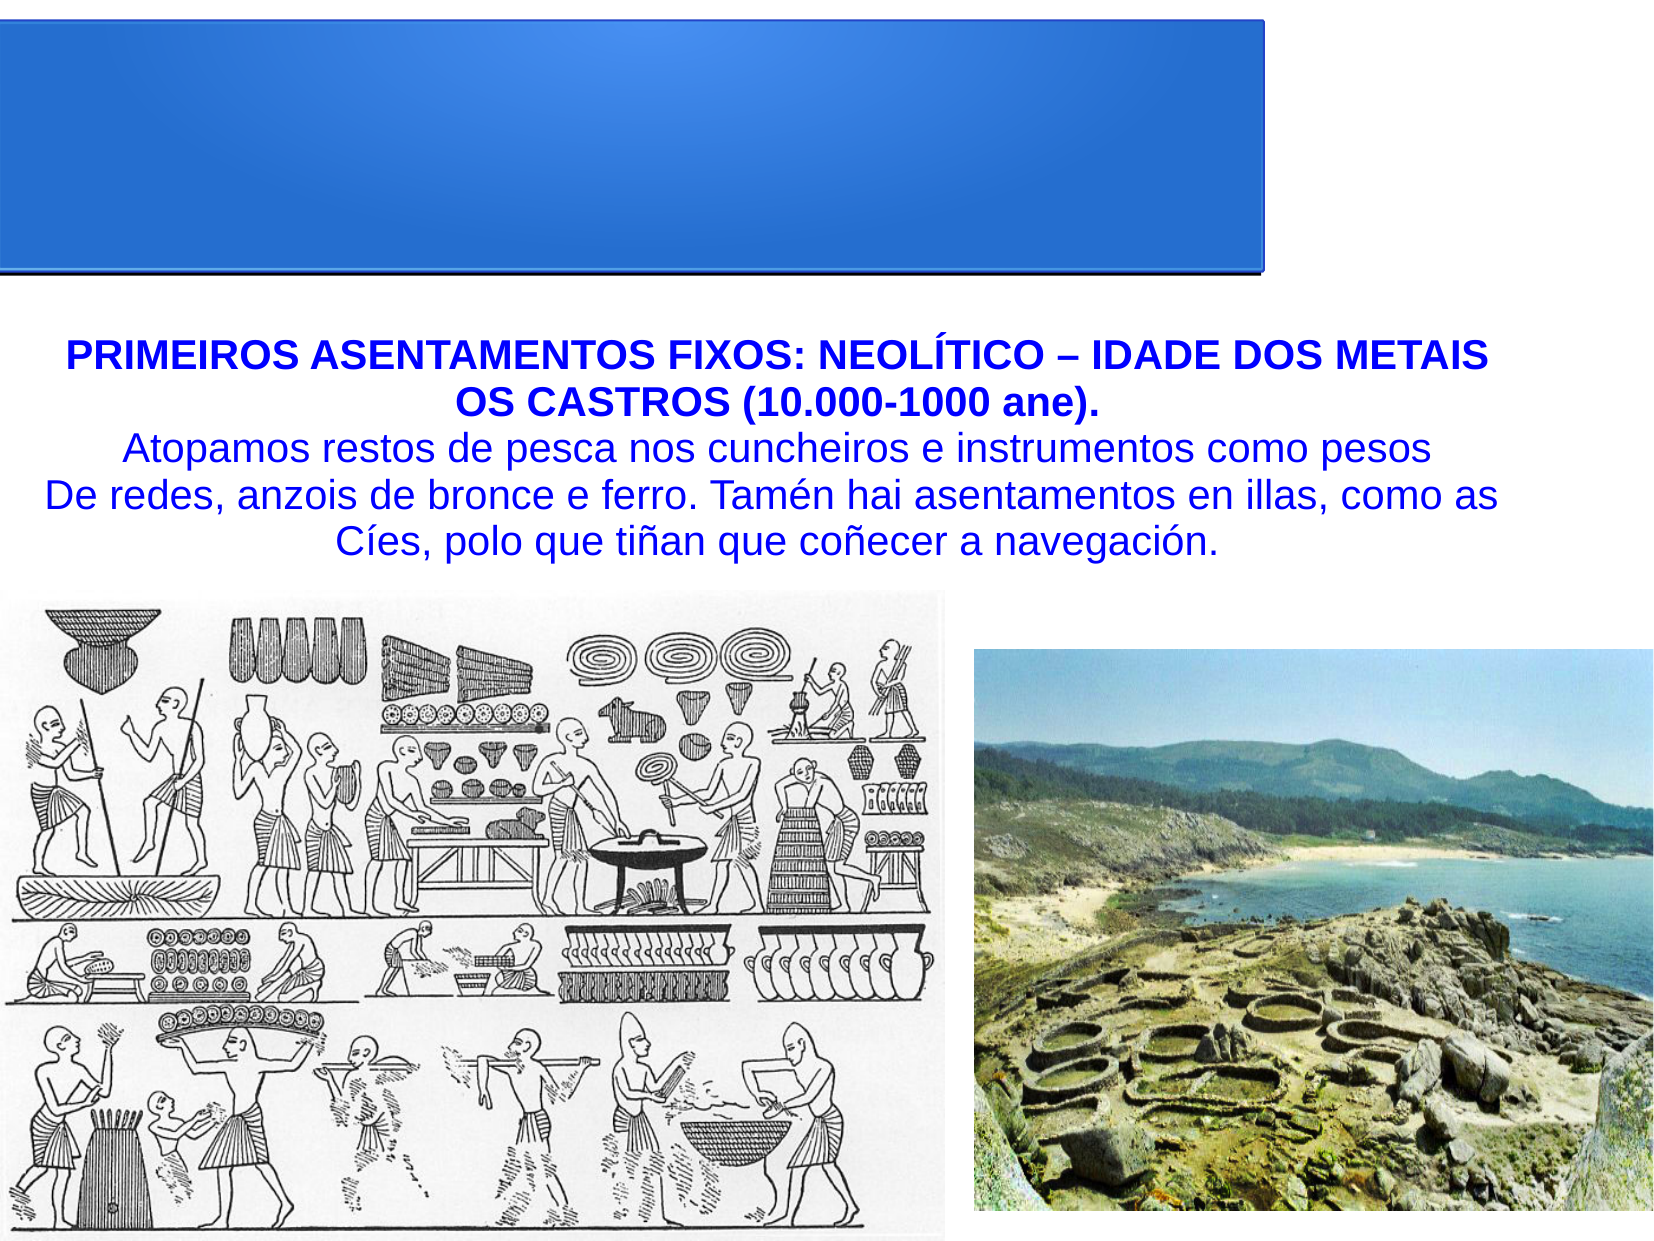

PRIMEIROS ASENTAMENTOS FIXOS: NEOLÍTICO – IDADE DOS METAIS
OS CASTROS (10.000-1000 ane).
Atopamos restos de pesca nos cuncheiros e instrumentos como pesos
De redes, anzois de bronce e ferro. Tamén hai asentamentos en illas, como as
Cíes, polo que tiñan que coñecer a navegación.